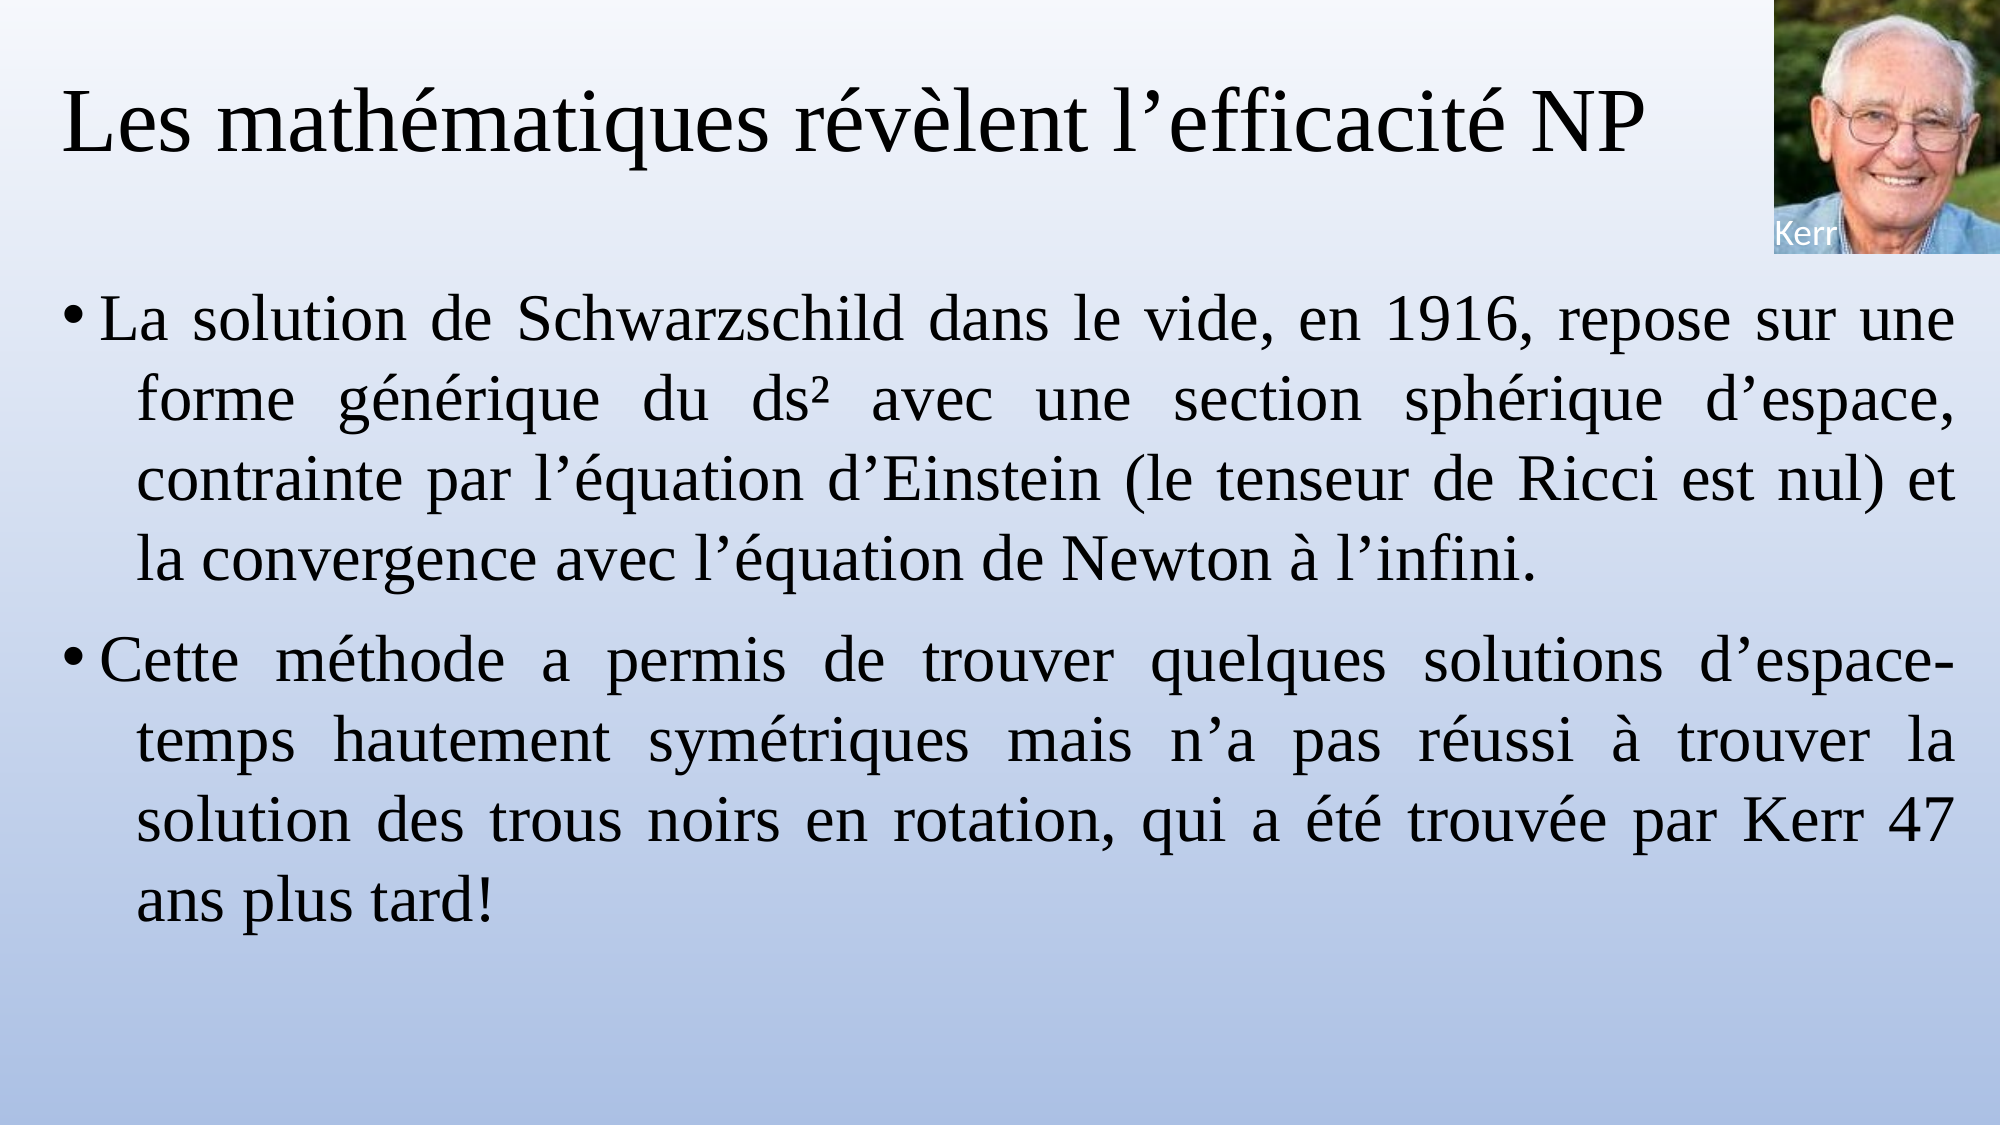

# Les mathématiques révèlent l’efficacité NP
Kerr
La solution de Schwarzschild dans le vide, en 1916, repose sur une forme générique du ds² avec une section sphérique d’espace, contrainte par l’équation d’Einstein (le tenseur de Ricci est nul) et la convergence avec l’équation de Newton à l’infini.
Cette méthode a permis de trouver quelques solutions d’espace-temps hautement symétriques mais n’a pas réussi à trouver la solution des trous noirs en rotation, qui a été trouvée par Kerr 47 ans plus tard!